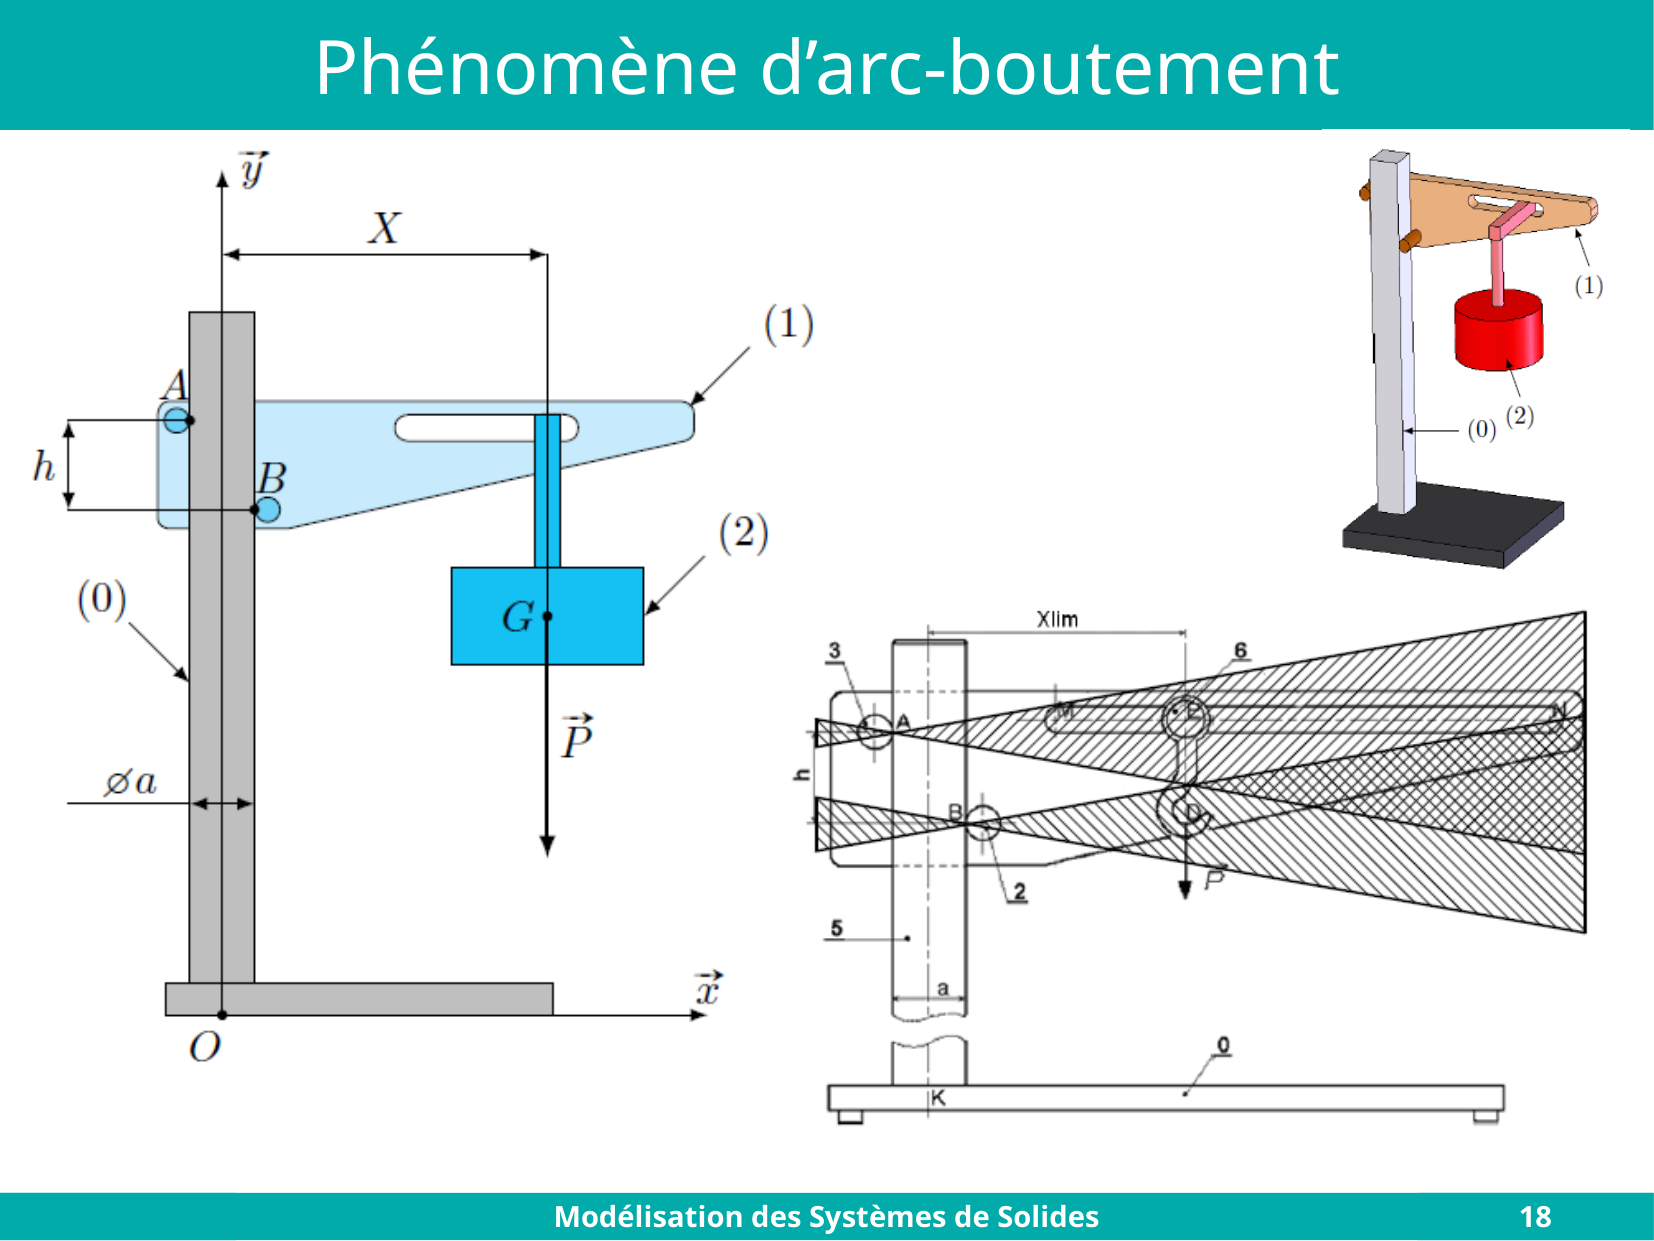

# Phénomène d’arc-boutement
Modélisation des Systèmes de Solides
18